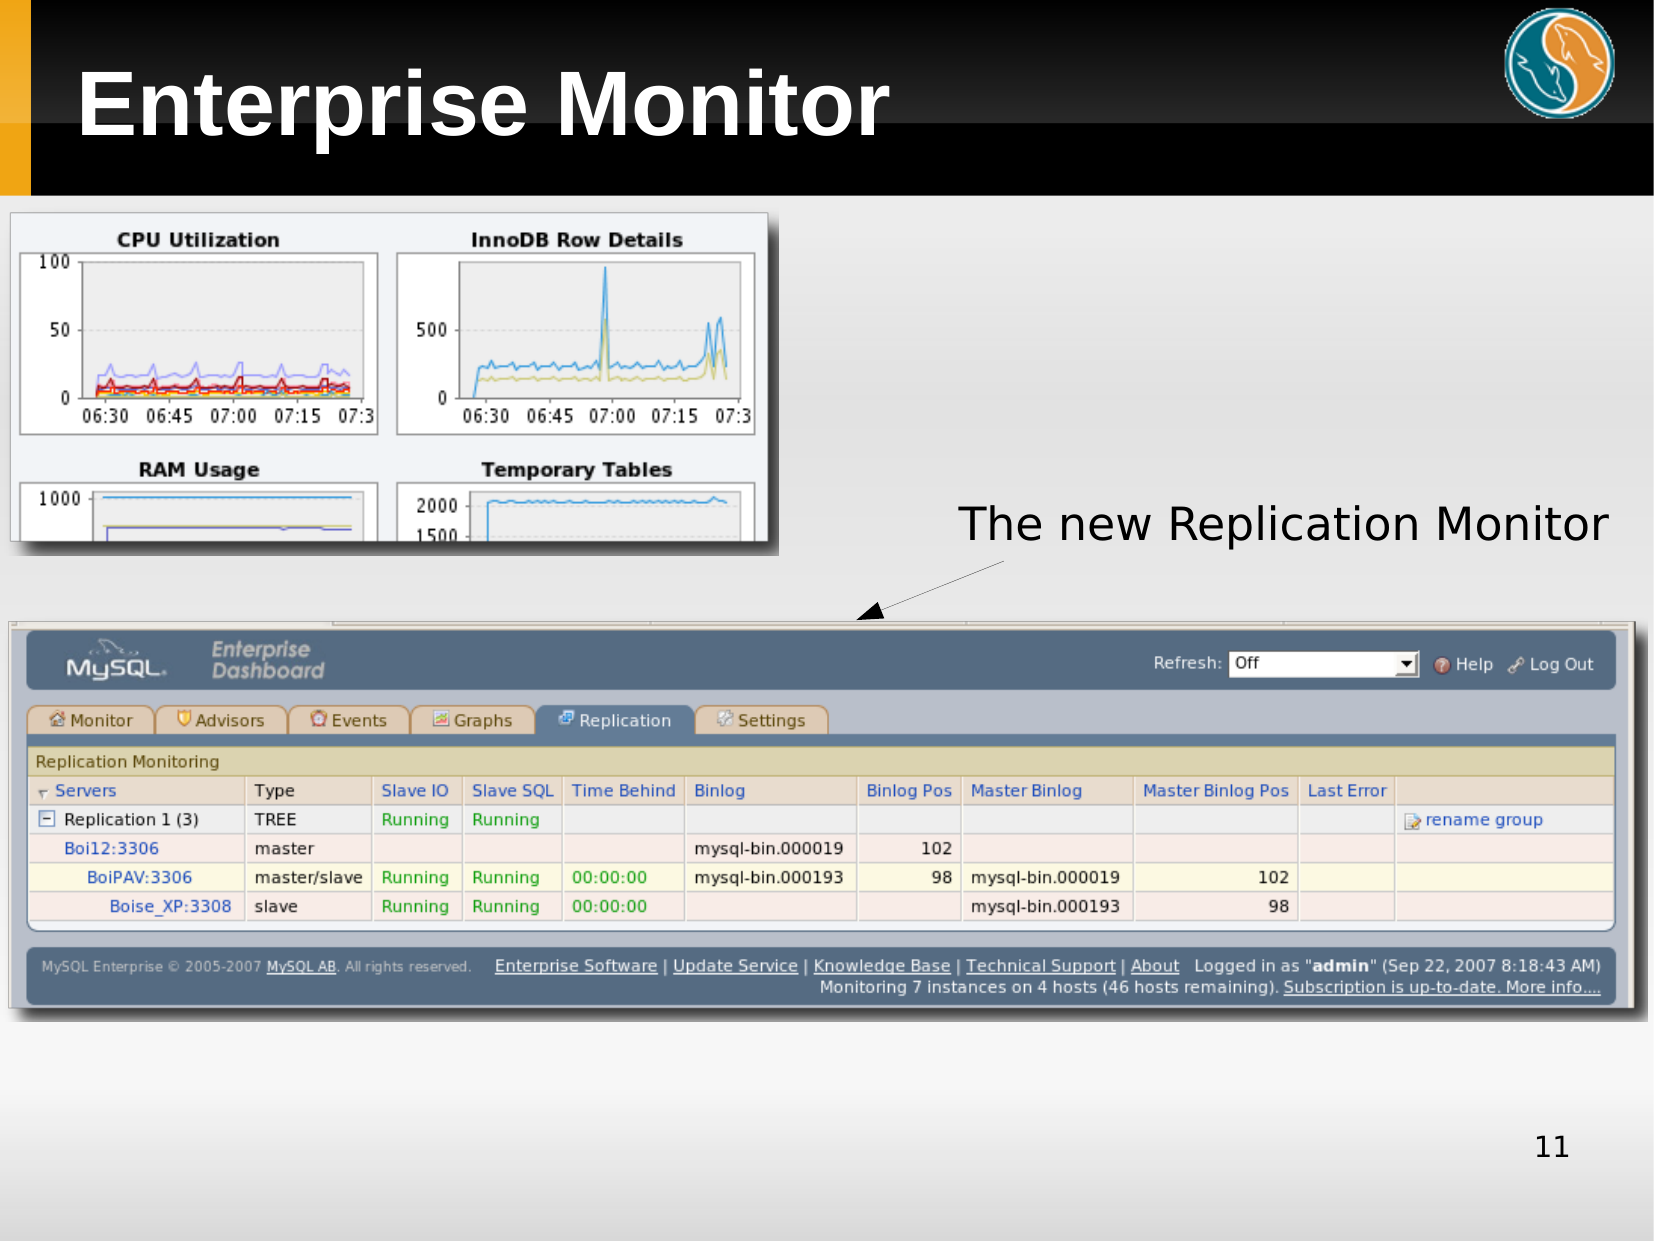

# Enterprise Monitor
The new Replication Monitor
11